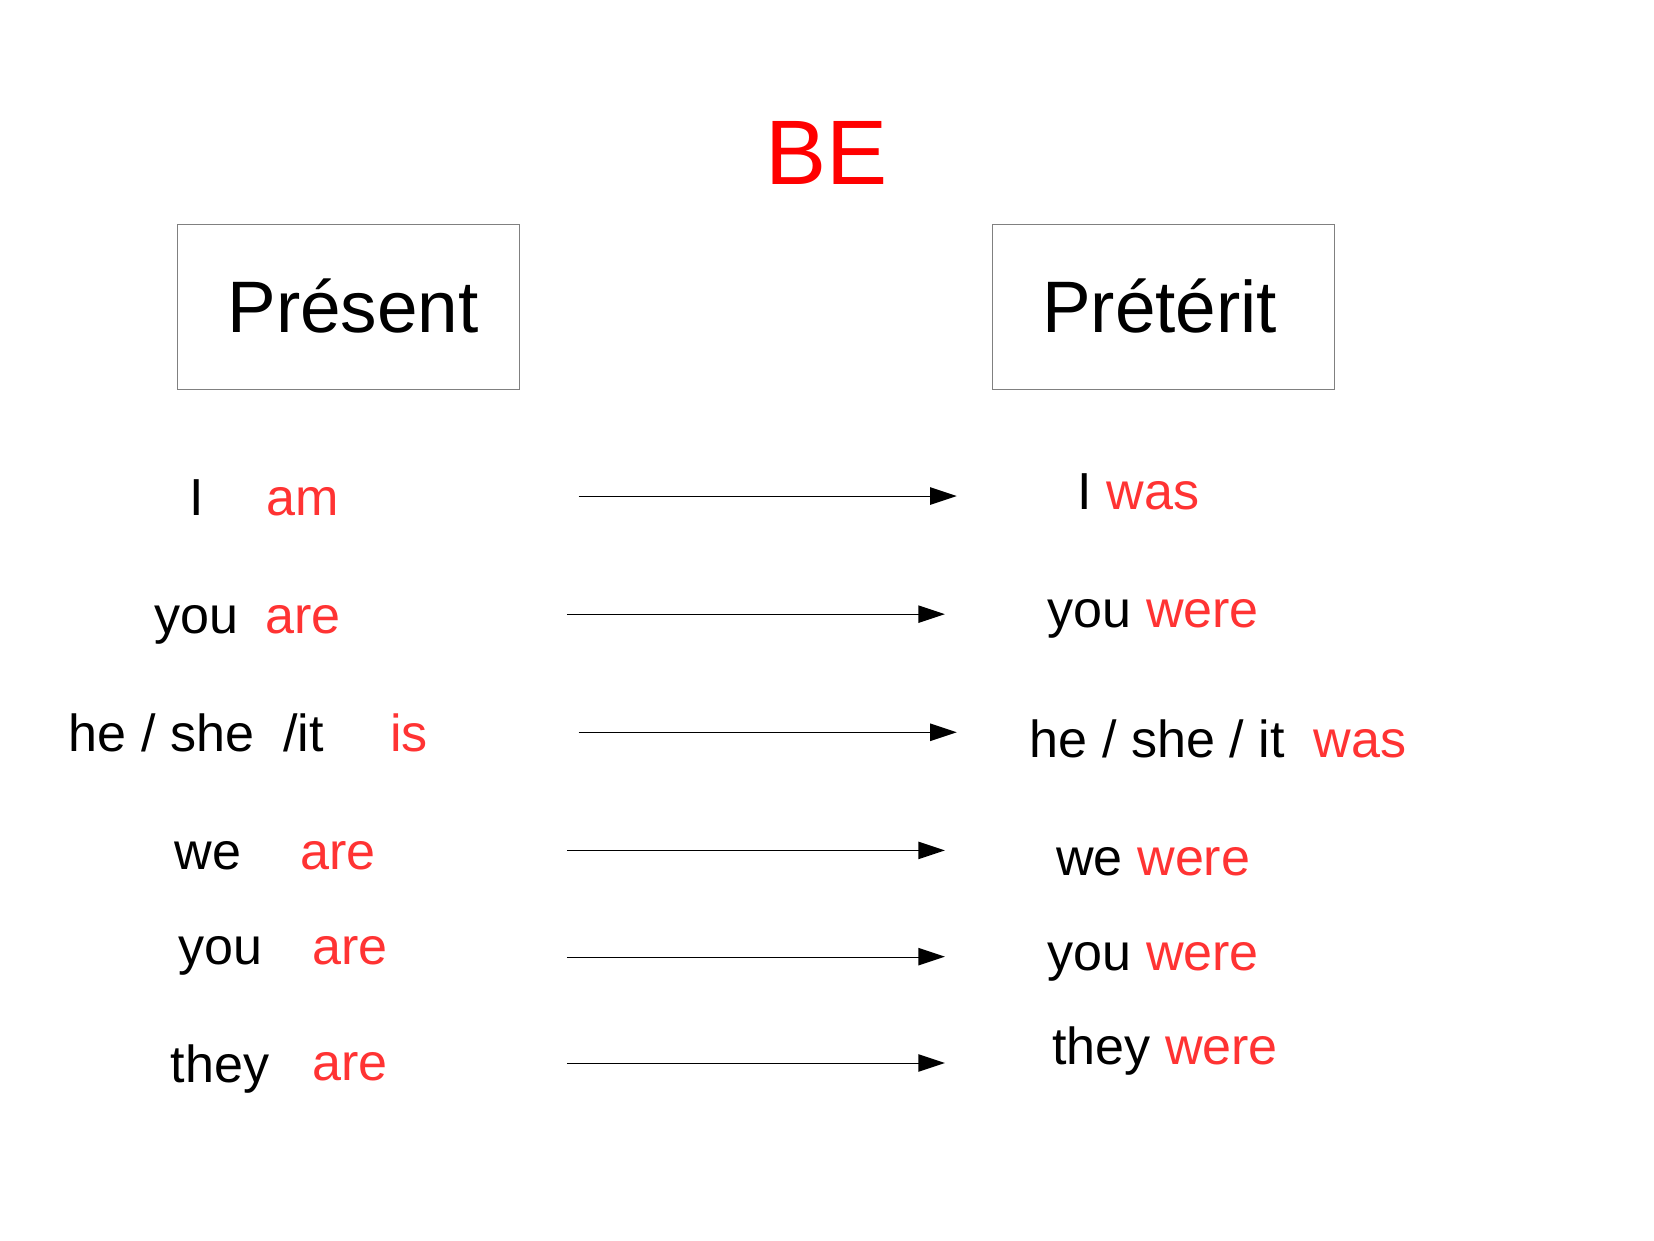

# BE
Présent
Prétérit
I
am
I was
you
are
you were
he / she /it
is
he / she / it was
we
are
we were
you
are
you were
they were
are
they